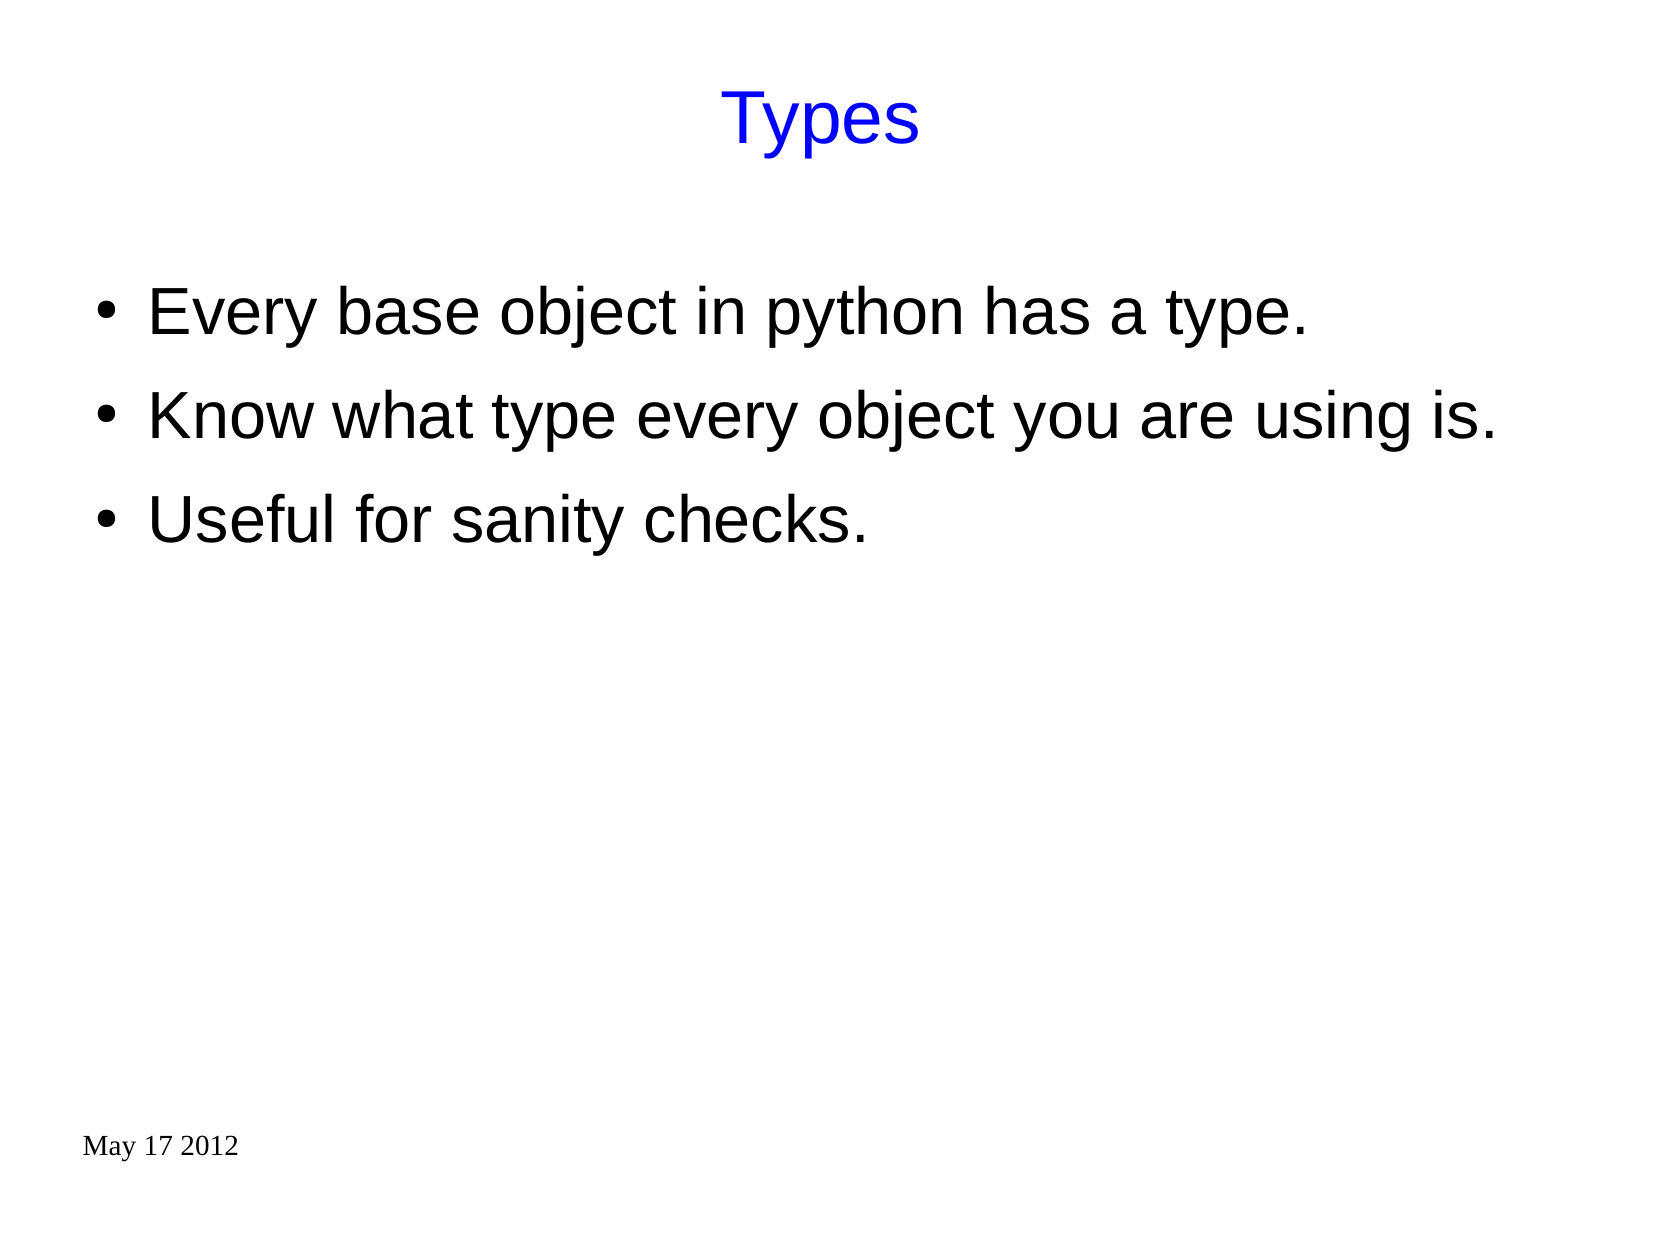

# Types
Every base object in python has a type.
Know what type every object you are using is.
Useful for sanity checks.
May 17 2012